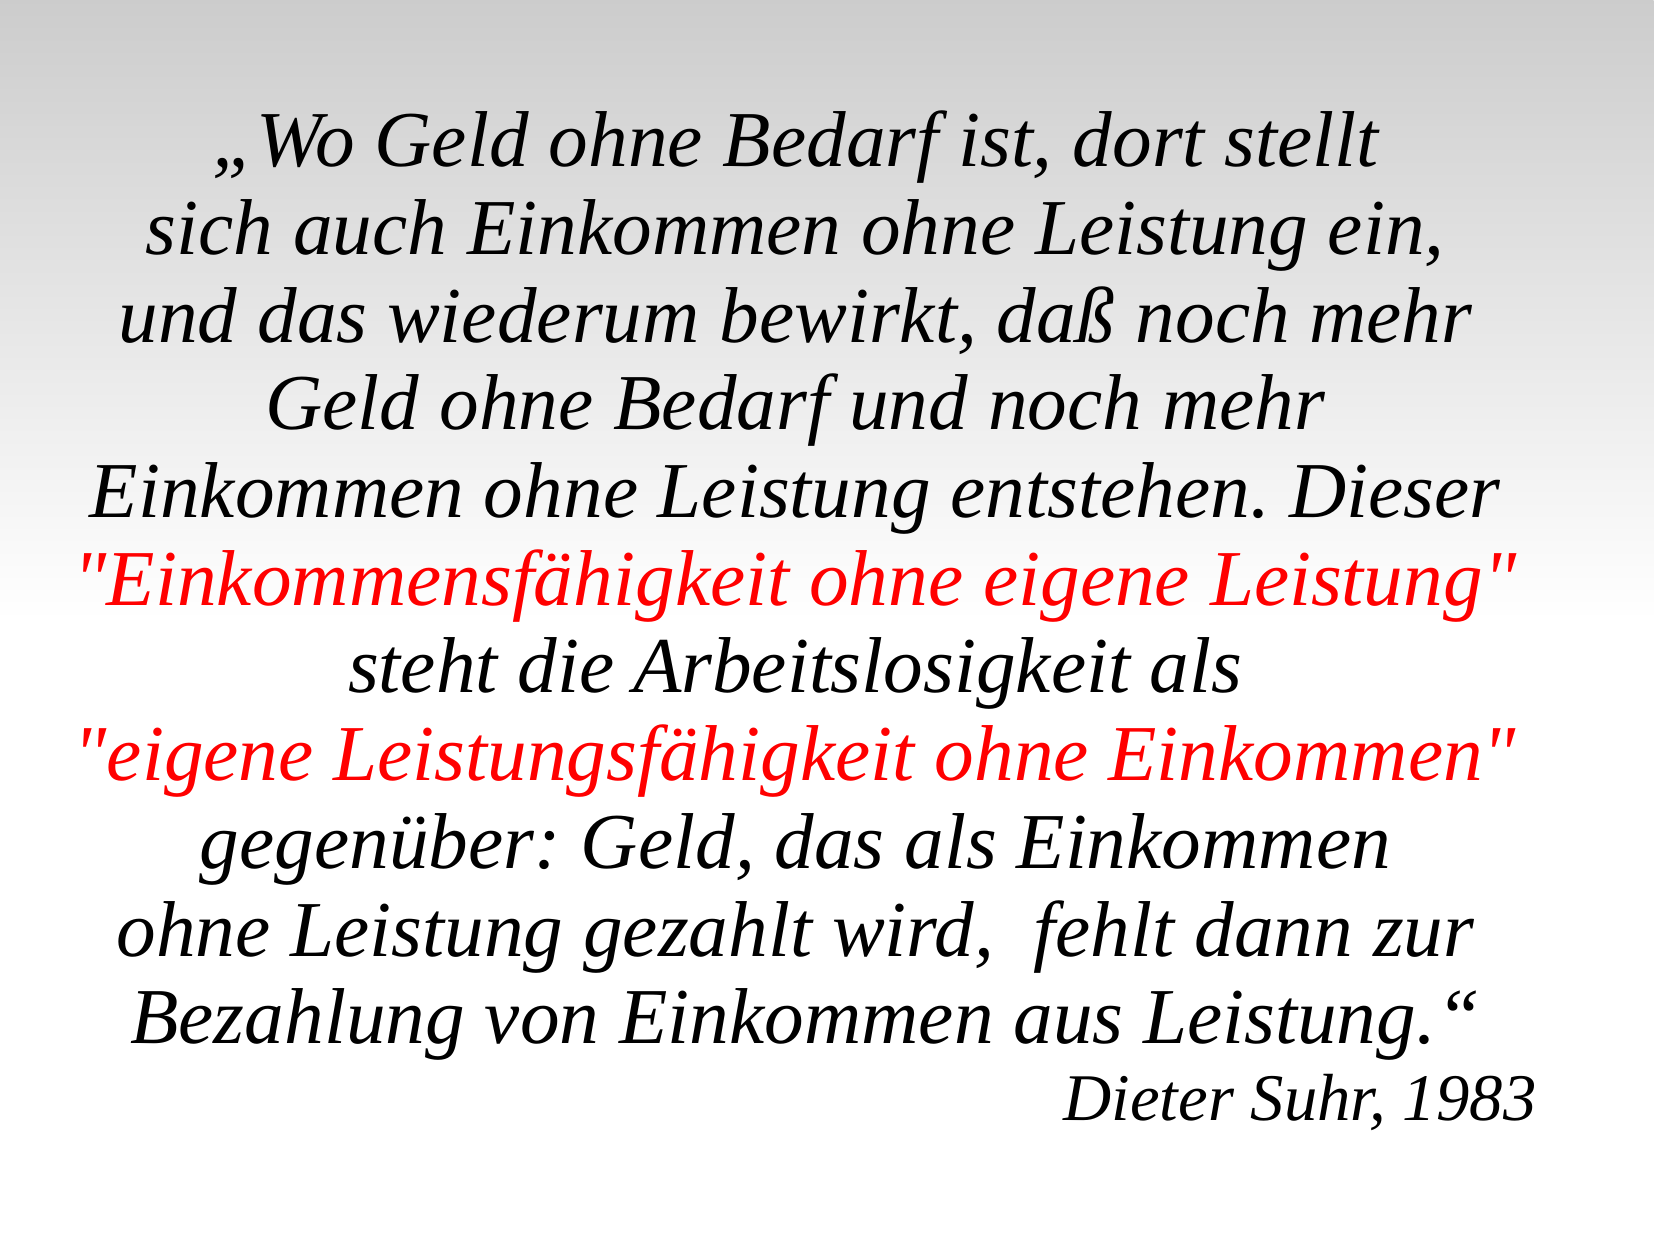

„Wo Geld ohne Bedarf ist, dort stellt
sich auch Einkommen ohne Leistung ein,
und das wiederum bewirkt, daß noch mehr
Geld ohne Bedarf und noch mehr
Einkommen ohne Leistung entstehen. Dieser
"Einkommensfähigkeit ohne eigene Leistung"
steht die Arbeitslosigkeit als
"eigene Leistungsfähigkeit ohne Einkommen"
gegenüber: Geld, das als Einkommen
ohne Leistung gezahlt wird, fehlt dann zur
Bezahlung von Einkommen aus Leistung.“
Dieter Suhr, 1983